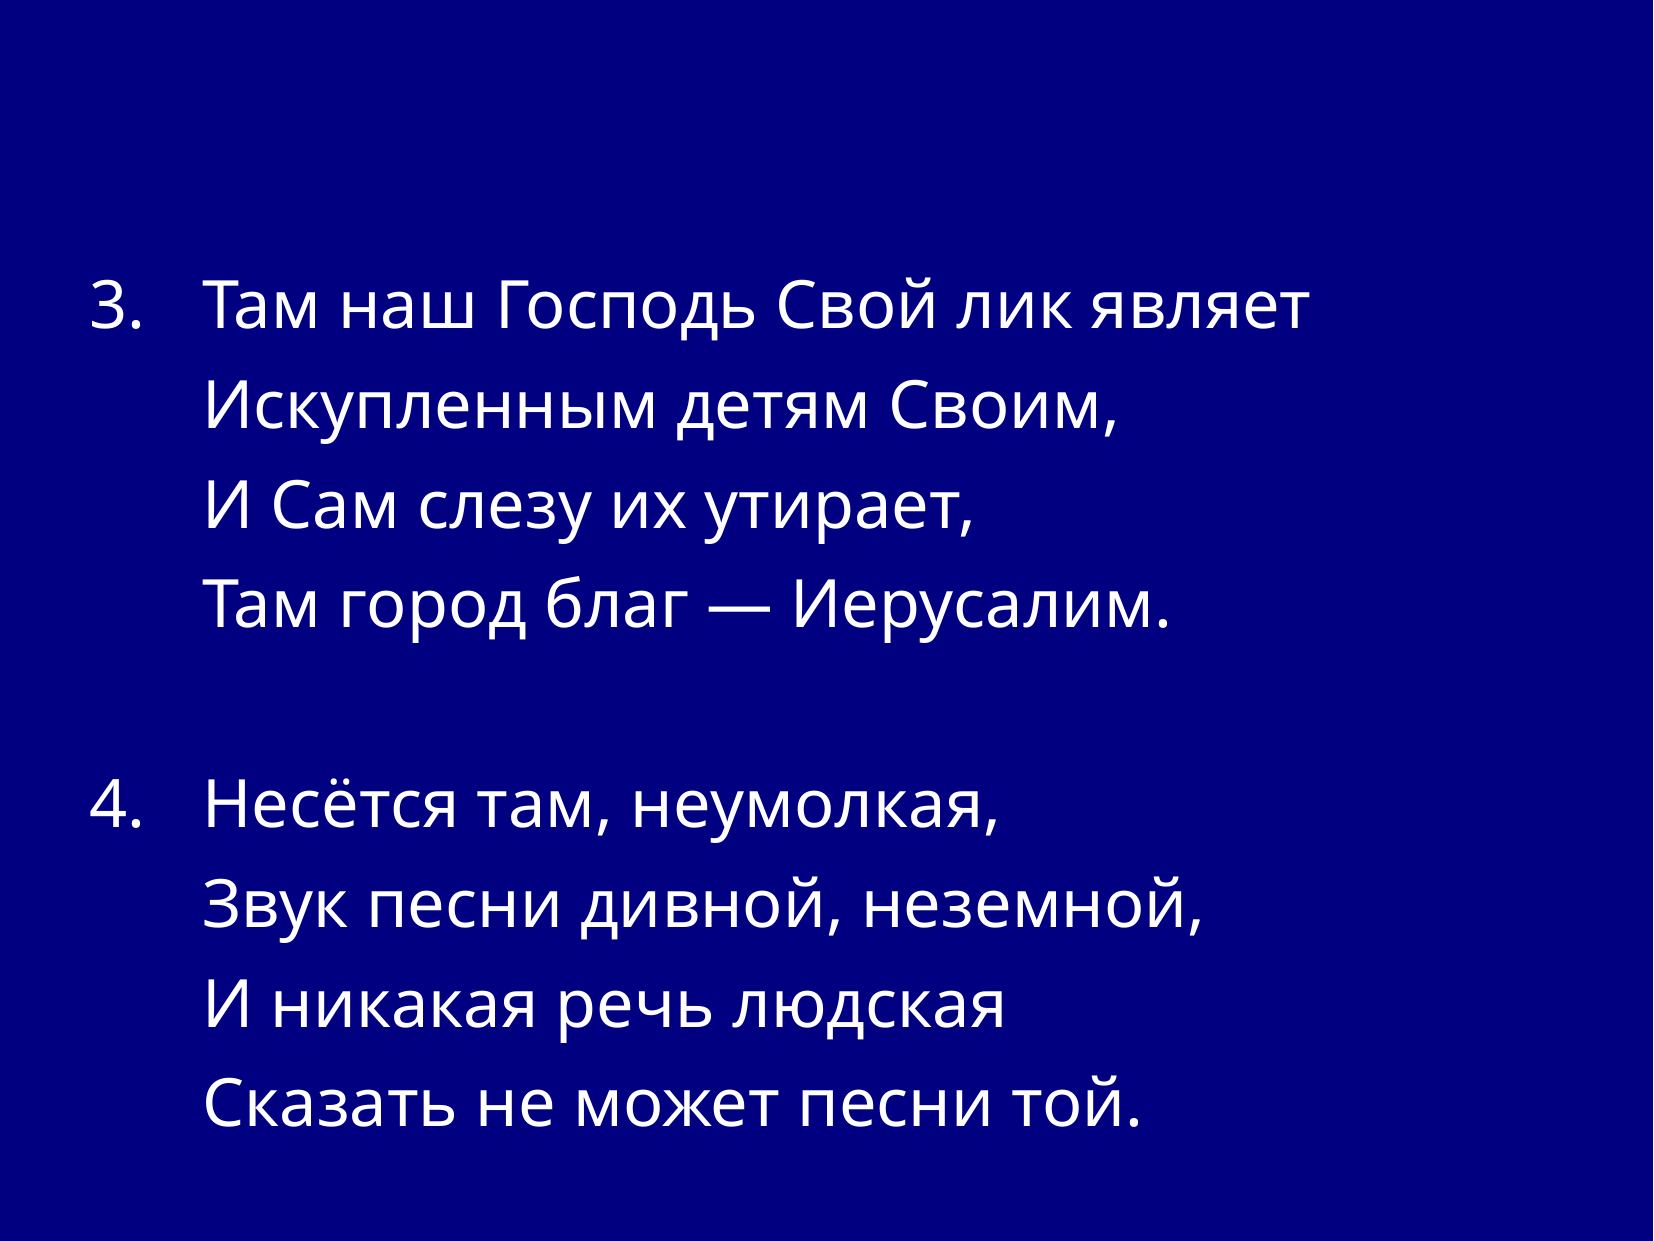

3.	Там наш Господь Свой лик являет
	Искупленным детям Своим,
	И Сам слезу их утирает,
	Там город благ — Иерусалим.
4.	Несётся там, неумолкая,
	Звук песни дивной, неземной,
	И никакая речь людская
	Сказать не может песни той.